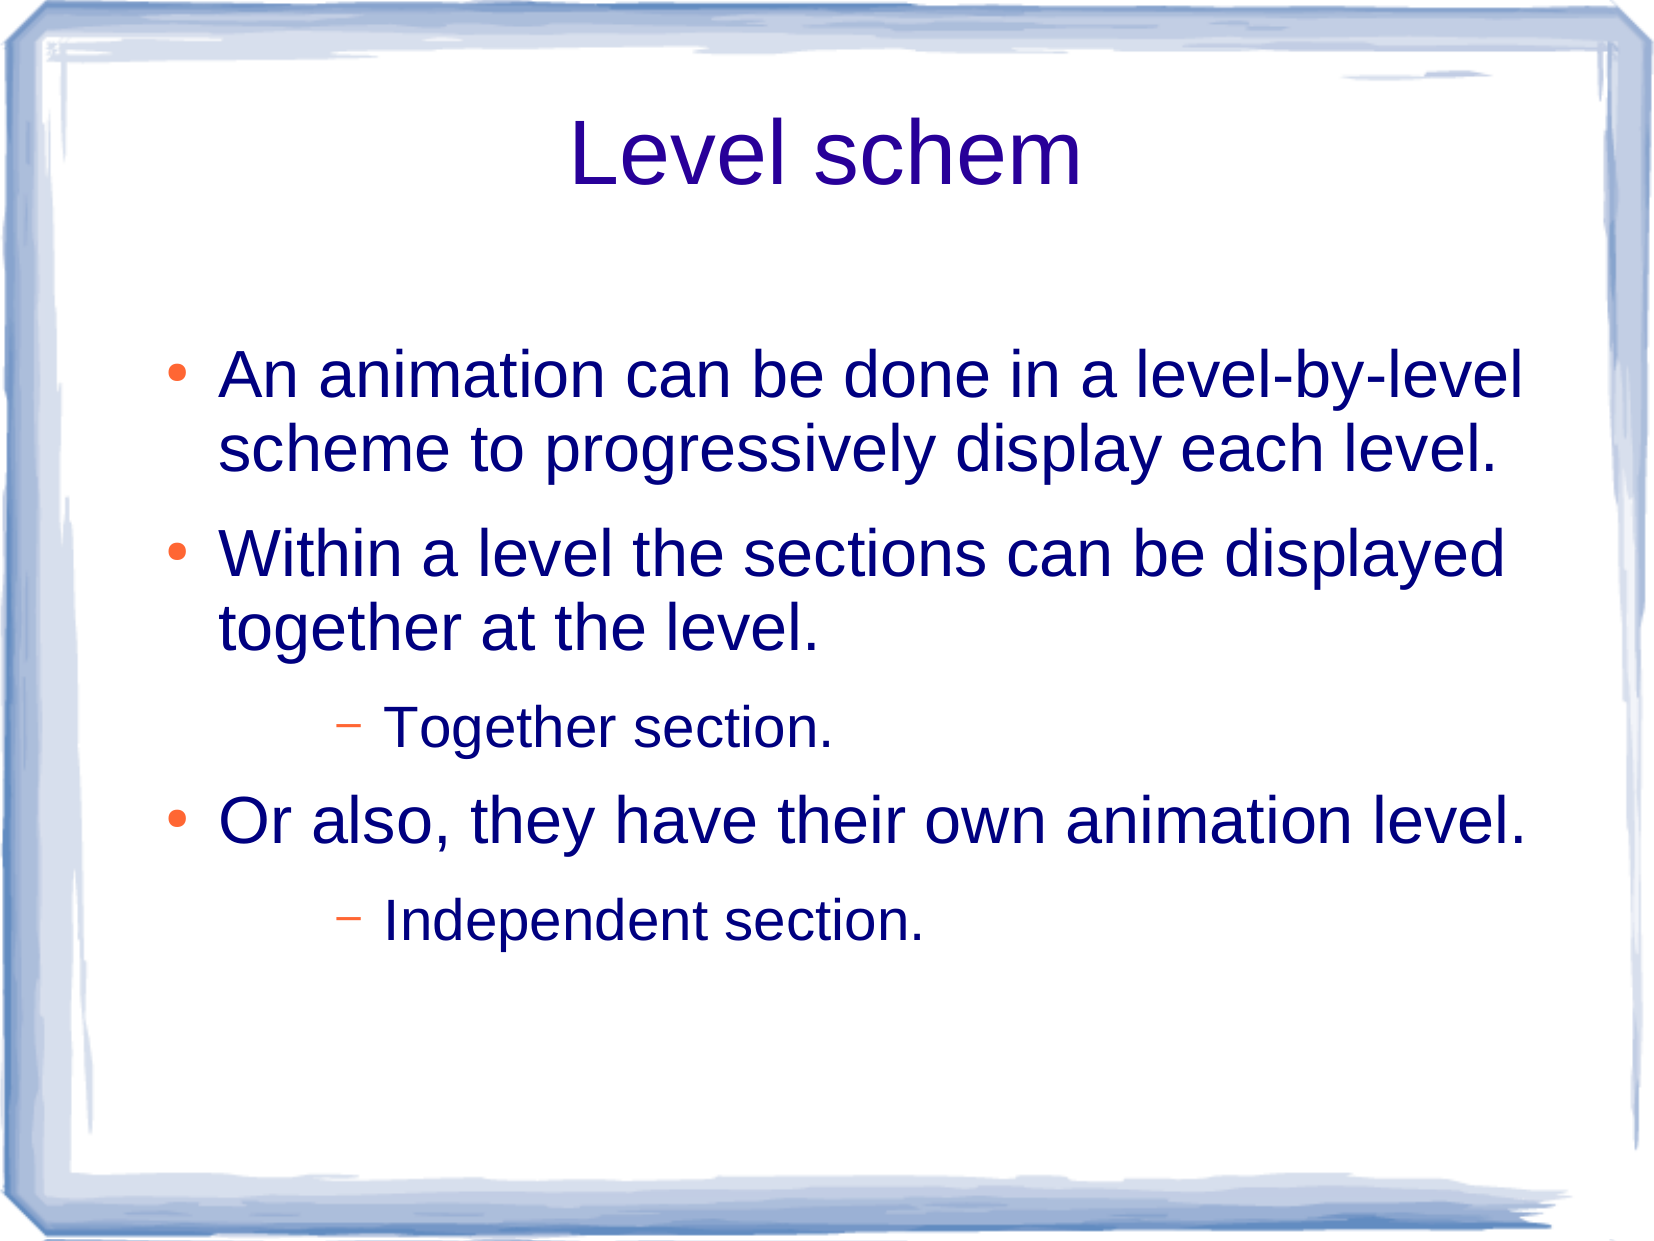

# Level schem
An animation can be done in a level-by-level scheme to progressively display each level.
Within a level the sections can be displayed together at the level.
Together section.
Or also, they have their own animation level.
Independent section.